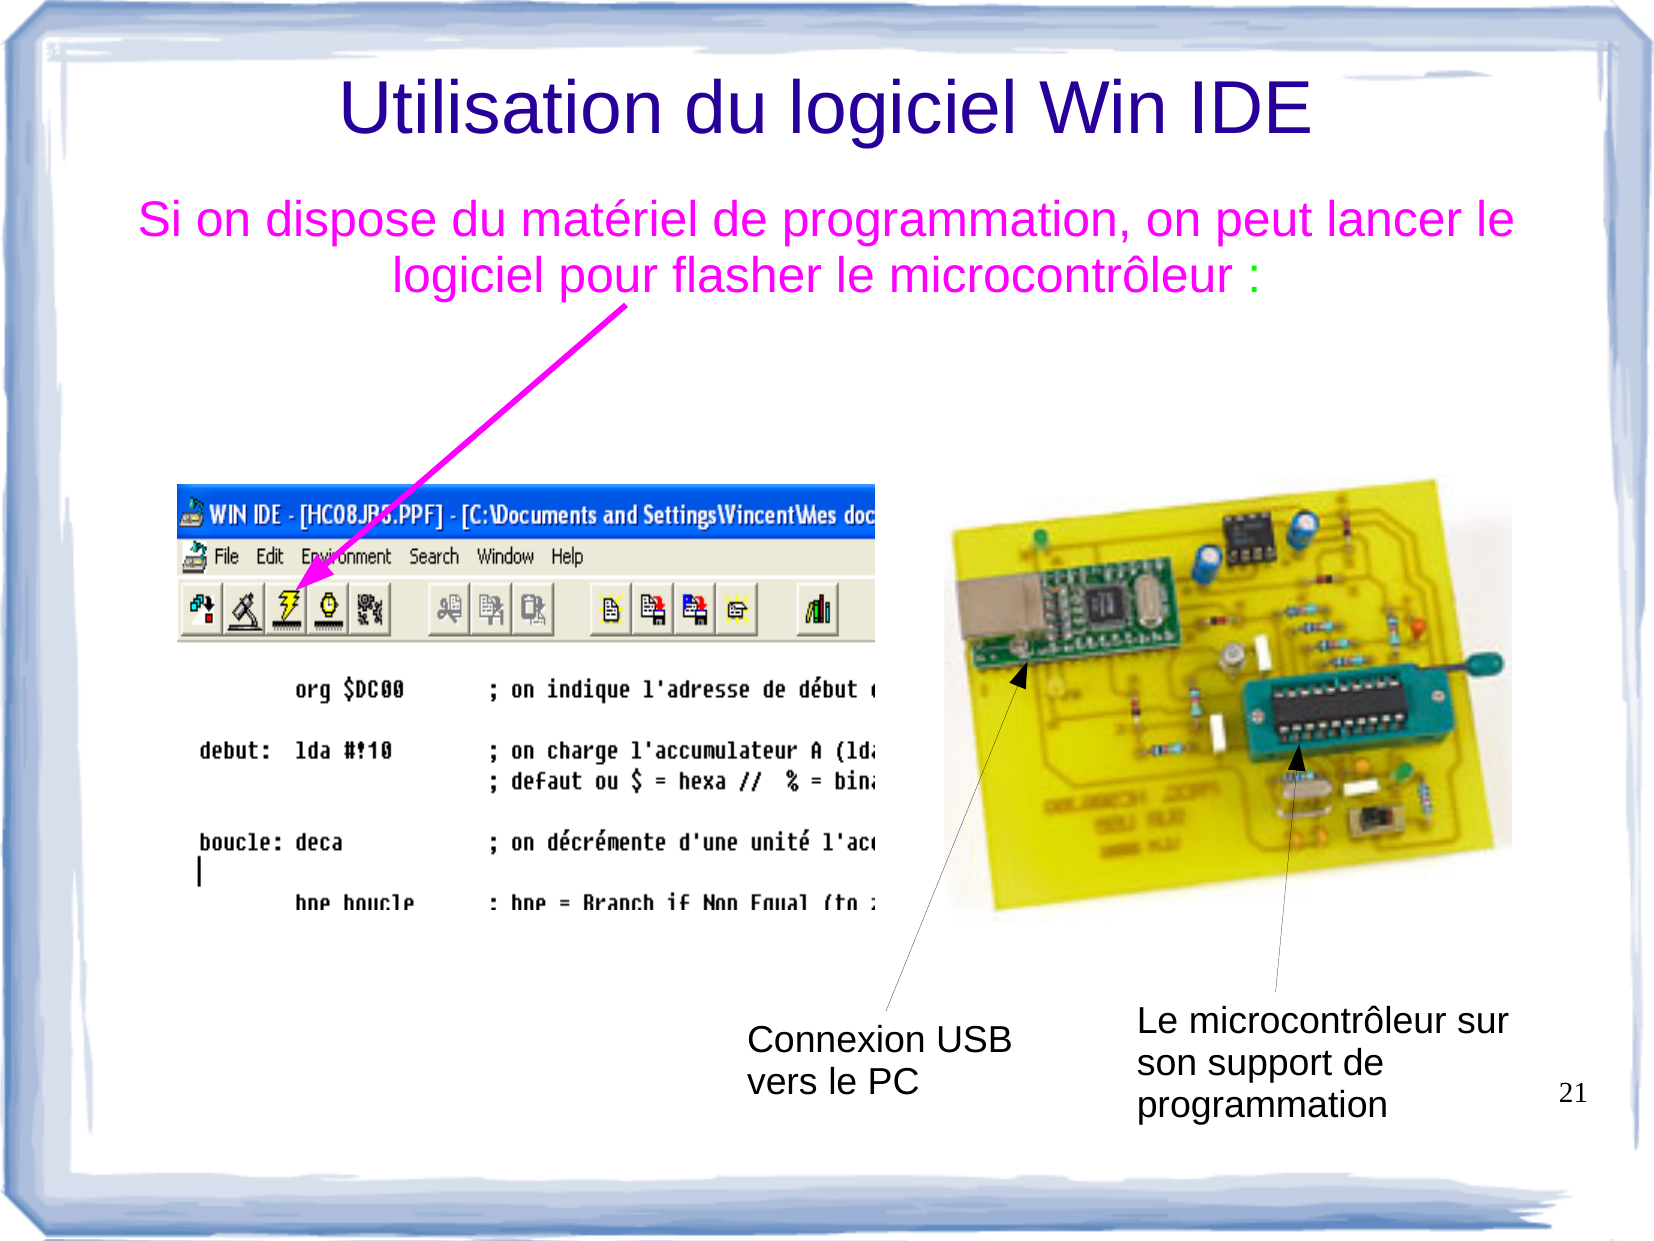

# Utilisation du logiciel Win IDE
Si on dispose du matériel de programmation, on peut lancer le logiciel pour flasher le microcontrôleur :
Le microcontrôleur sur son support de programmation
Connexion USB vers le PC
21